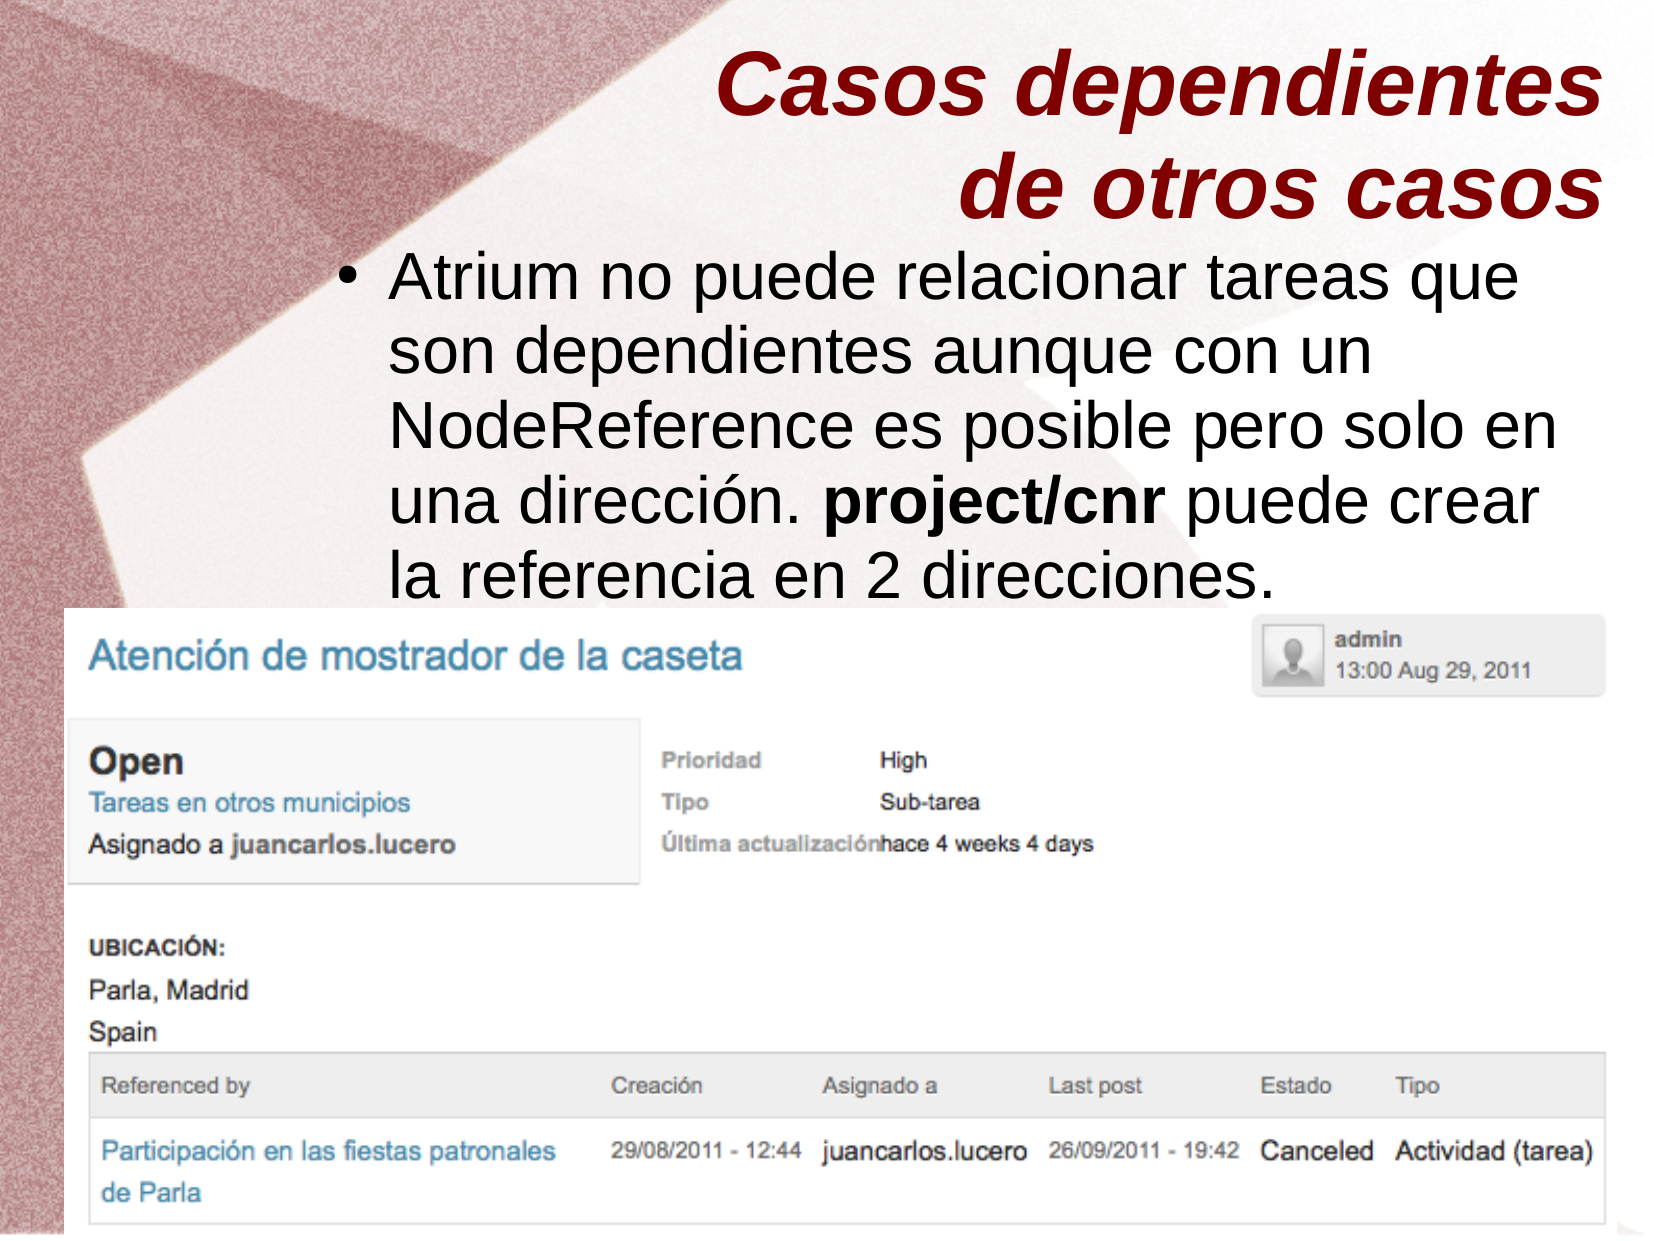

# Casos dependientes de otros casos
Atrium no puede relacionar tareas que son dependientes aunque con un NodeReference es posible pero solo en una dirección. project/cnr puede crear la referencia en 2 direcciones.